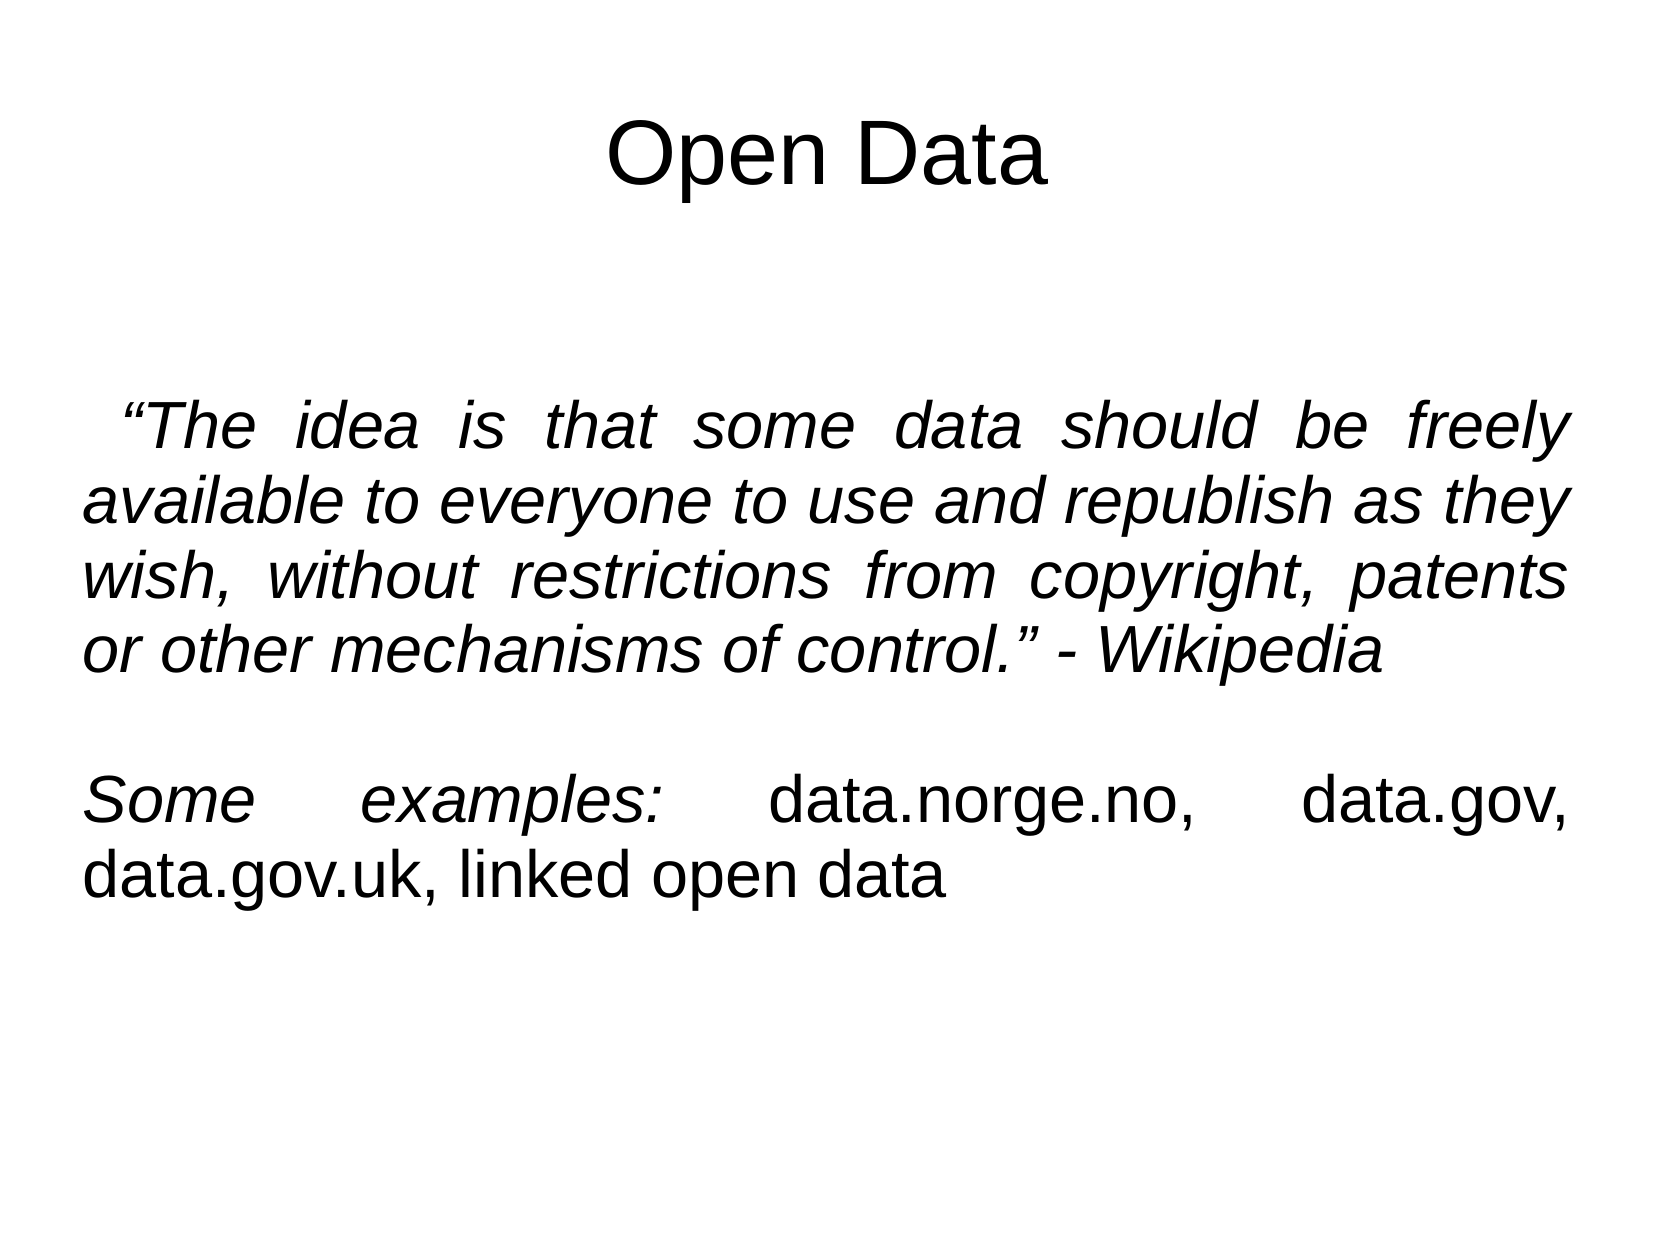

# Open Data
 “The idea is that some data should be freely available to everyone to use and republish as they wish, without restrictions from copyright, patents or other mechanisms of control.” - Wikipedia
Some examples: data.norge.no, data.gov, data.gov.uk, linked open data